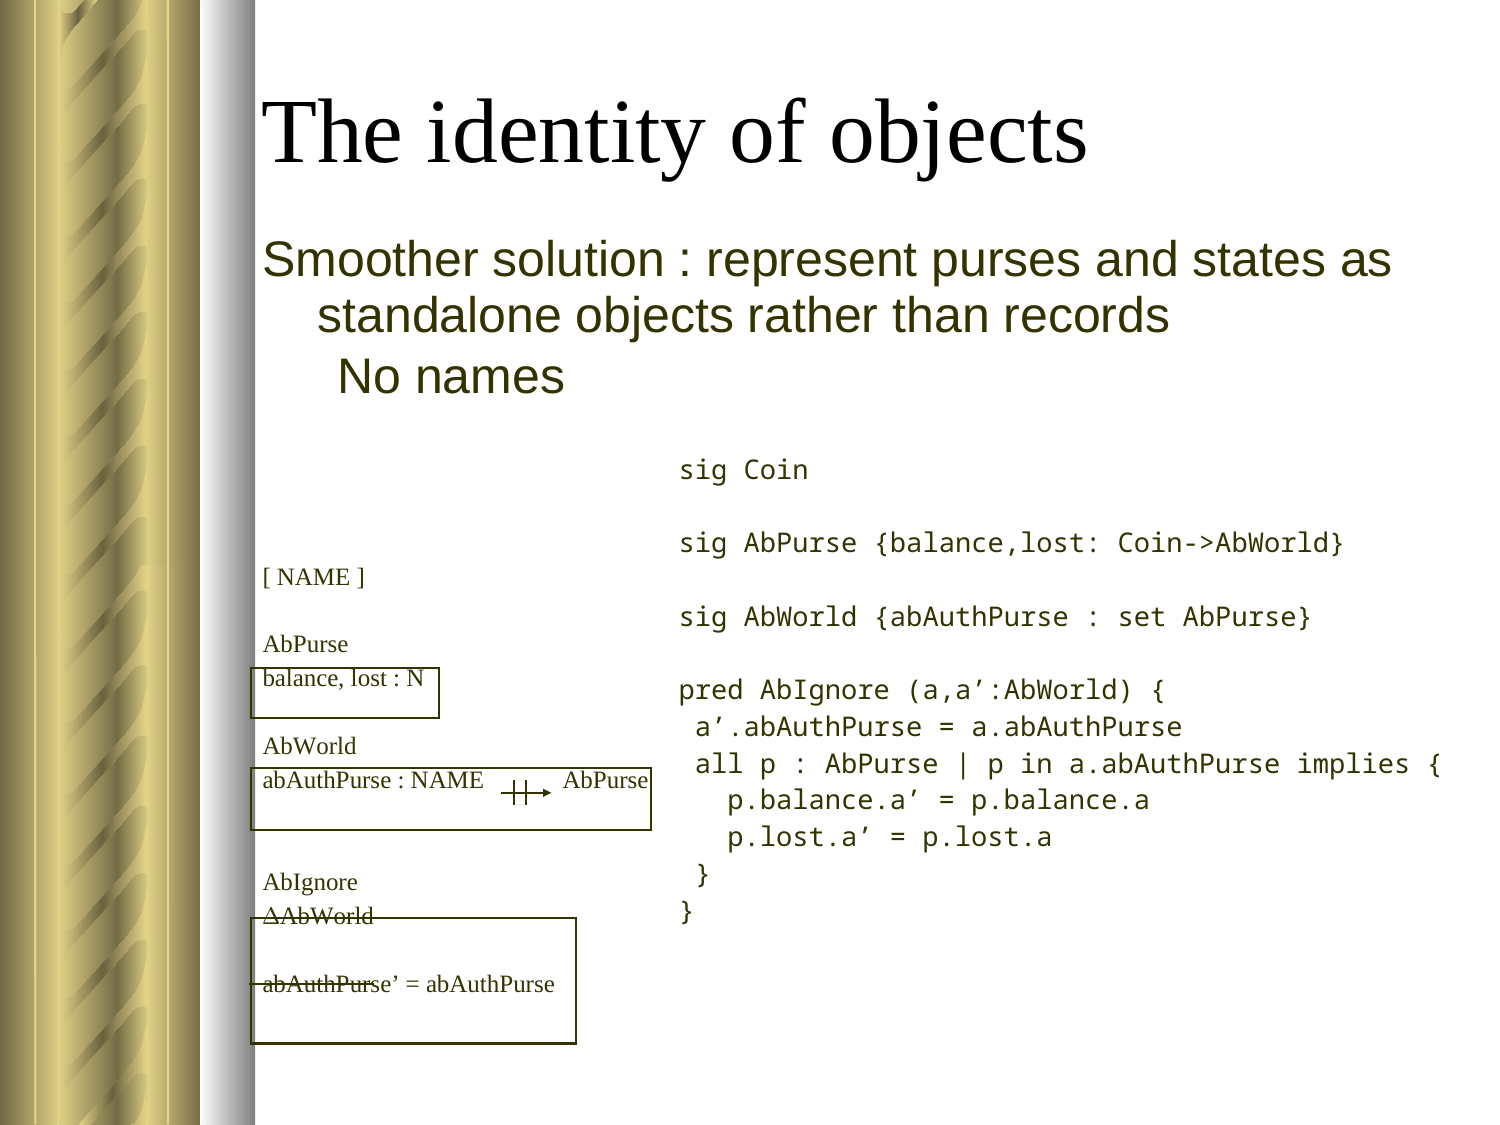

# The identity of objects
Smoother solution : represent purses and states as standalone objects rather than records
No names
sig Coin
sig AbPurse {balance,lost: Coin->AbWorld}
sig AbWorld {abAuthPurse : set AbPurse}
pred AbIgnore (a,a’:AbWorld) {
 a’.abAuthPurse = a.abAuthPurse
 all p : AbPurse | p in a.abAuthPurse implies {
 p.balance.a’ = p.balance.a
 p.lost.a’ = p.lost.a
 }
}
[ NAME ]
AbPurse
balance, lost : N
AbWorld
abAuthPurse : NAME	AbPurse
AbIgnore
AbWorld
abAuthPurse’ = abAuthPurse